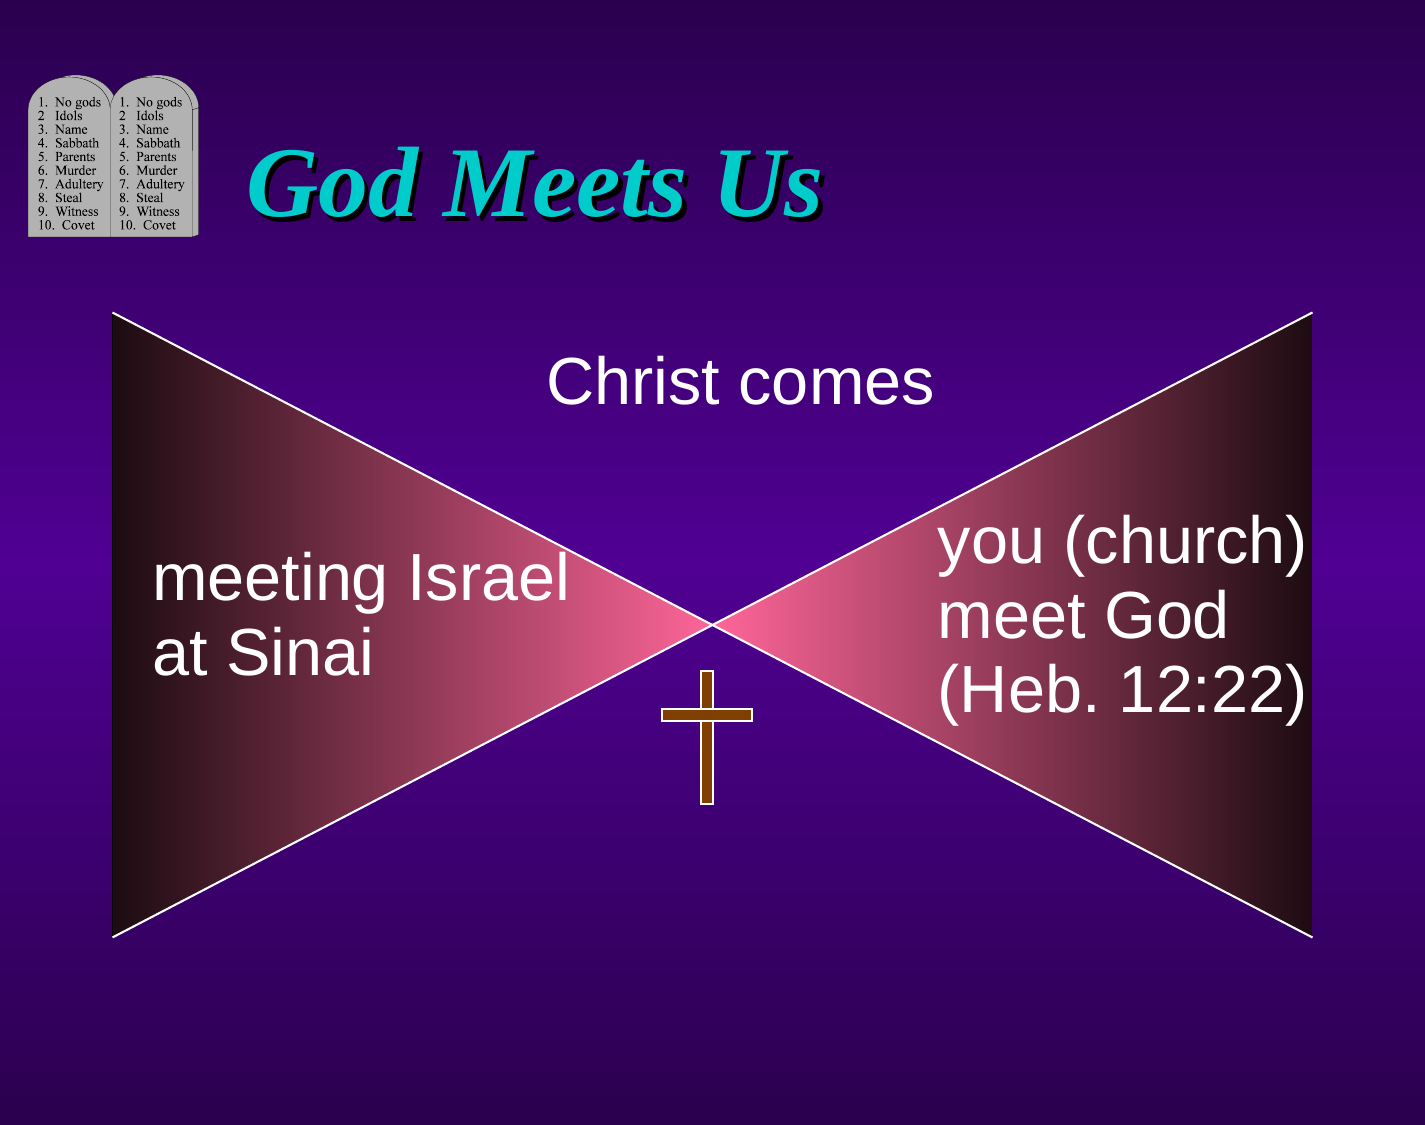

# God Meets Us
Christ comes
you (church) meet God
(Heb. 12:22)
meeting Israel at Sinai